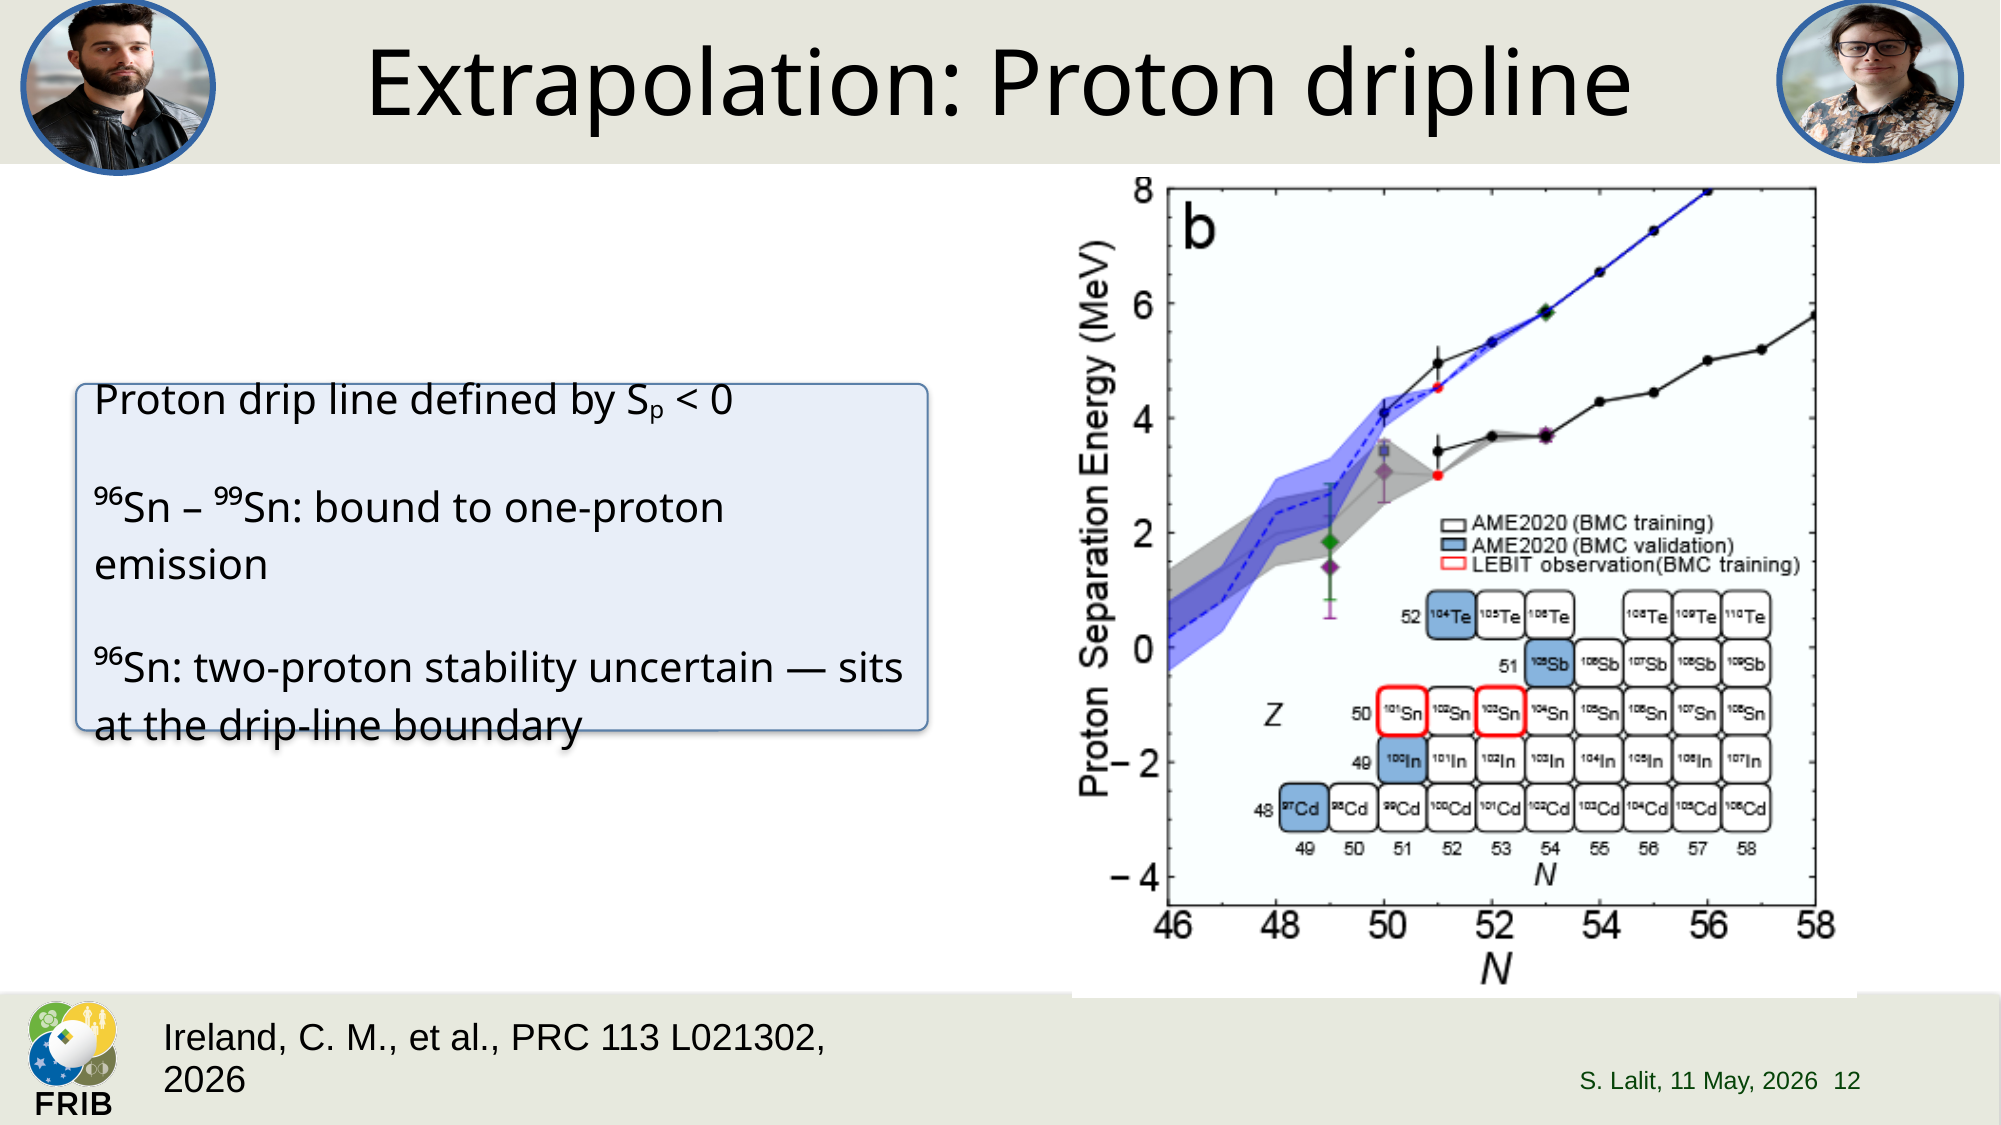

Extrapolation: Proton dripline
Proton drip line defined by Sp < 0
⁹⁶Sn – ⁹⁹Sn: bound to one-proton emission
⁹⁶Sn: two-proton stability uncertain — sits at the drip-line boundary
Ireland, C. M., et al., PRC 113 L021302, 2026
S. Lalit, 11 May, 2026
12